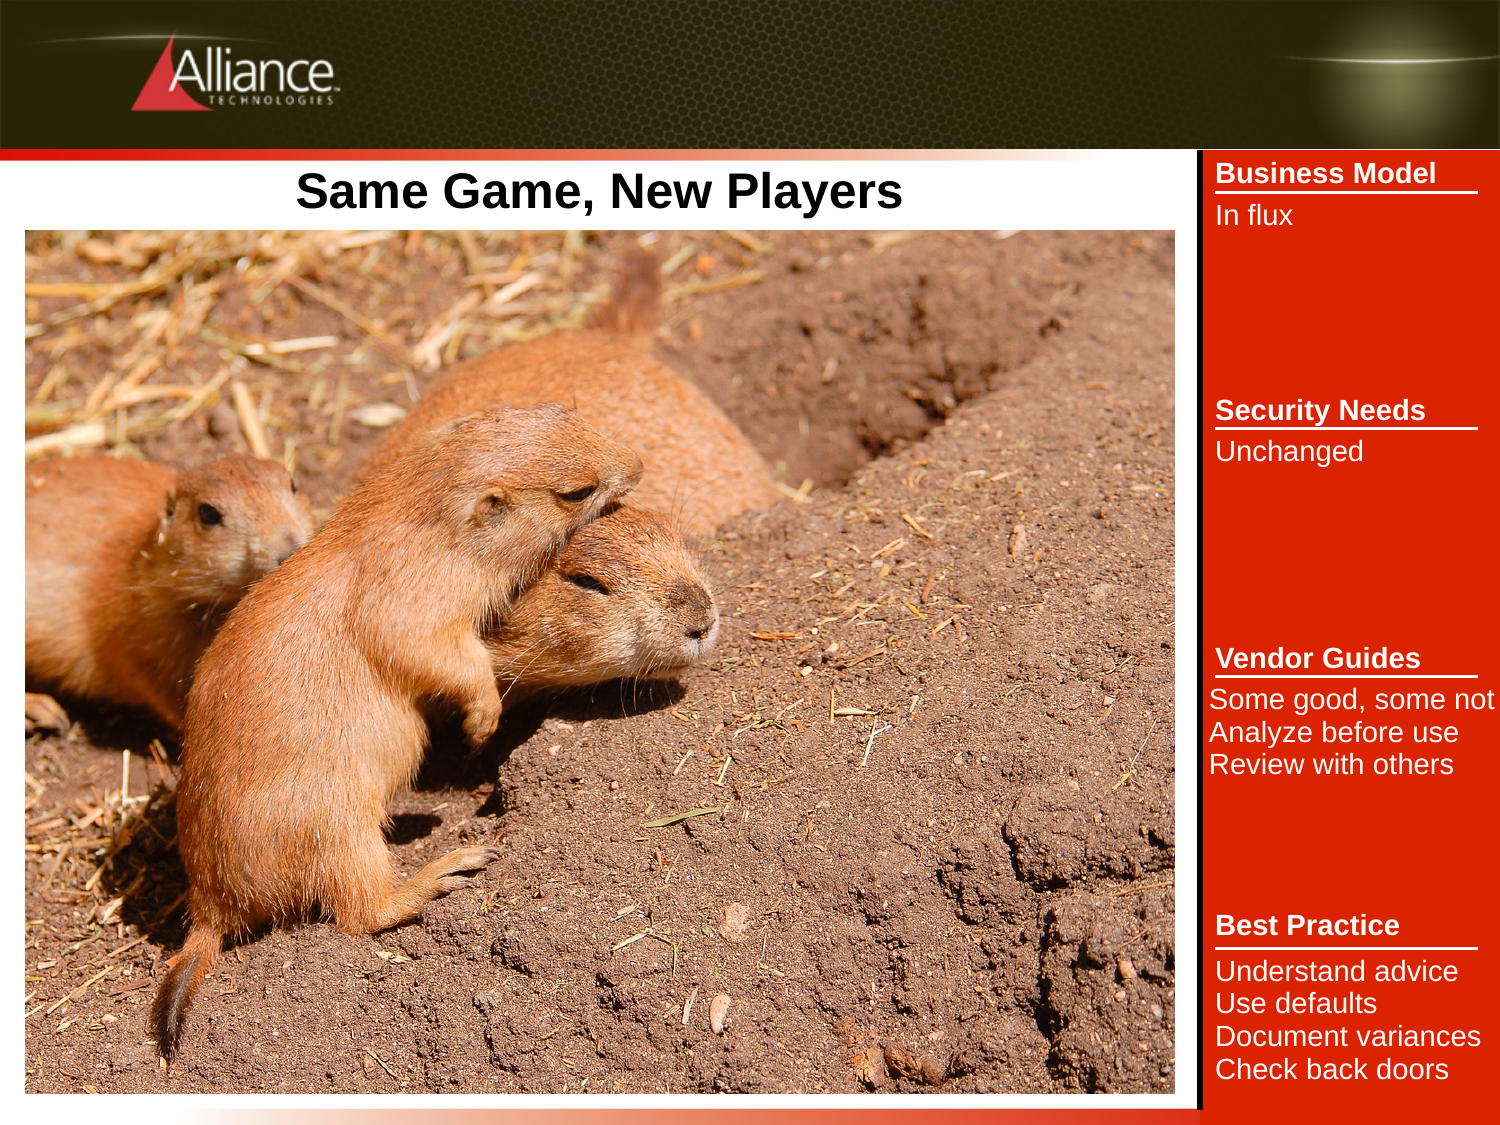

Business Model
Same Game, New Players
In flux
Security Needs
Unchanged
Vendor Guides
Some good, some not
Analyze before use
Review with others
Best Practice
Understand advice
Use defaults
Document variances
Check back doors